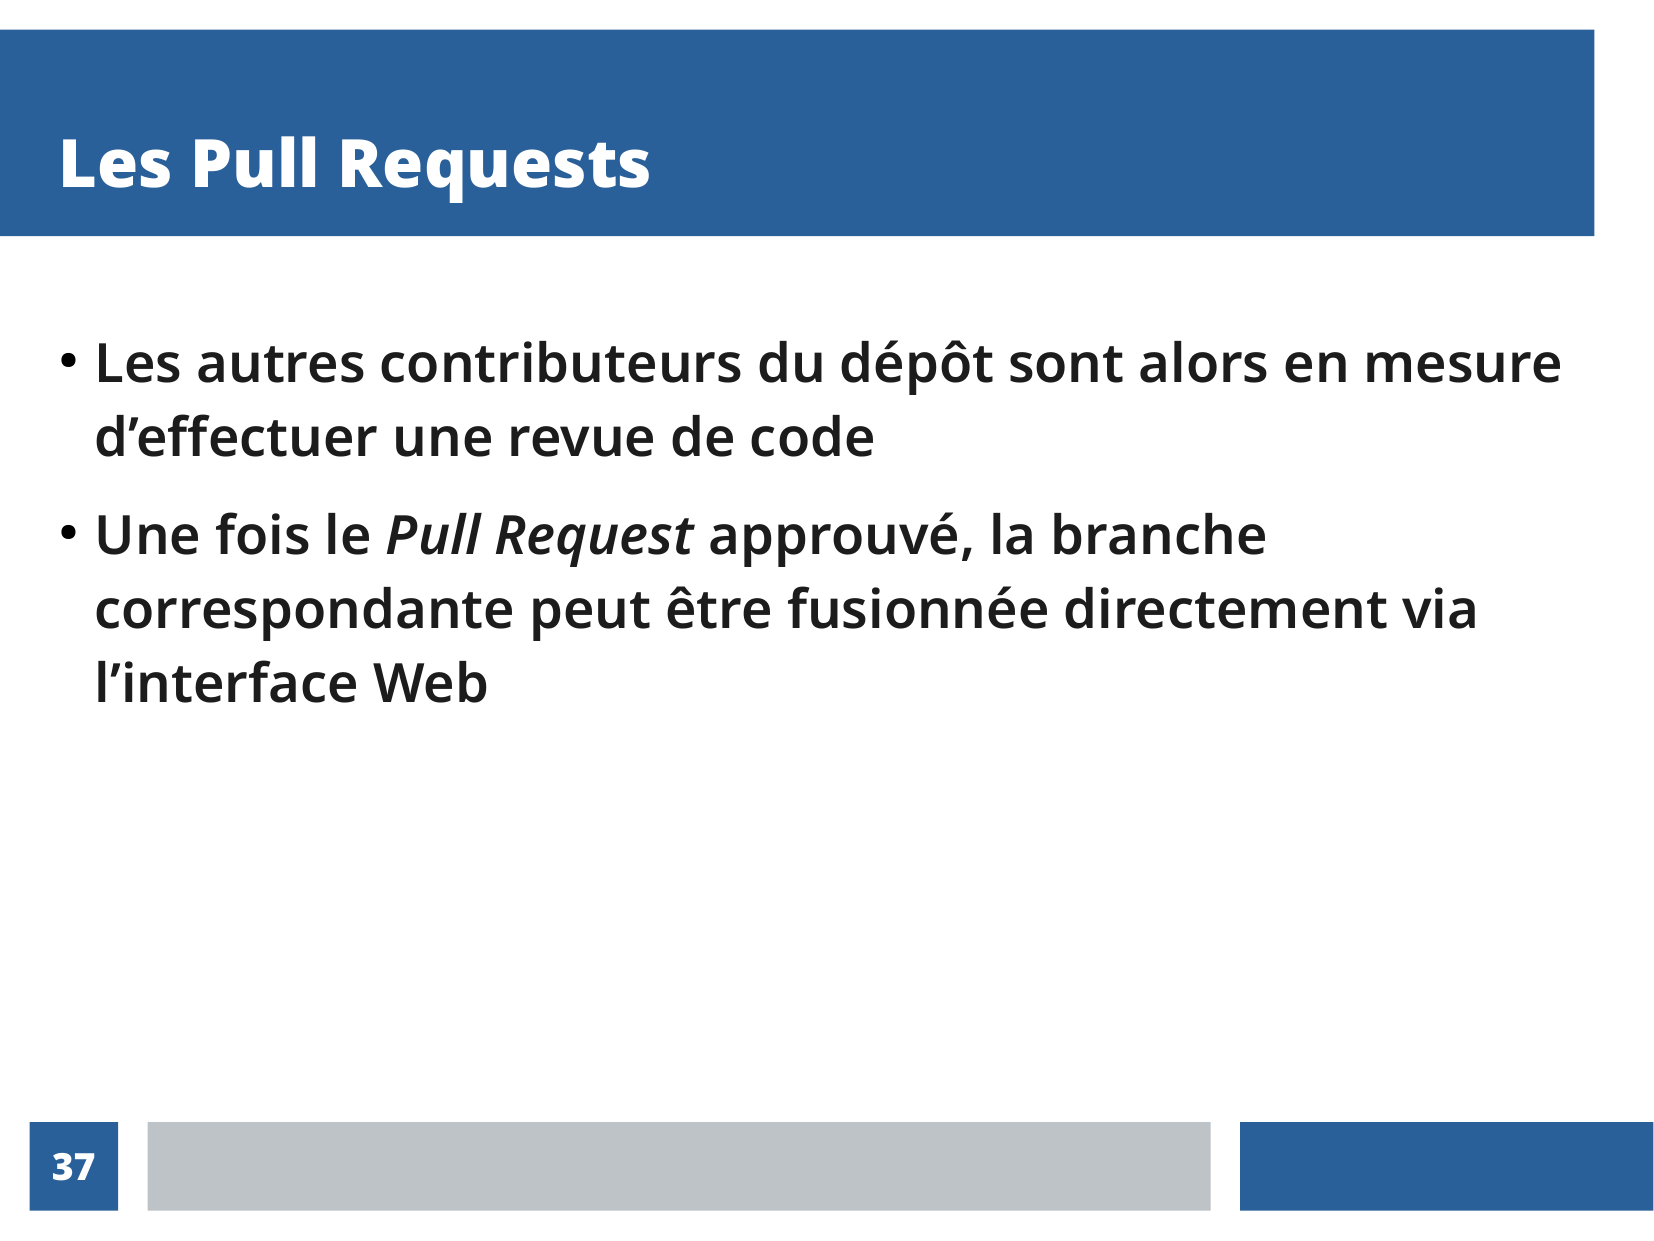

# Les Pull Requests
Les autres contributeurs du dépôt sont alors en mesure d’effectuer une revue de code
Une fois le Pull Request approuvé, la branche correspondante peut être fusionnée directement via l’interface Web
37